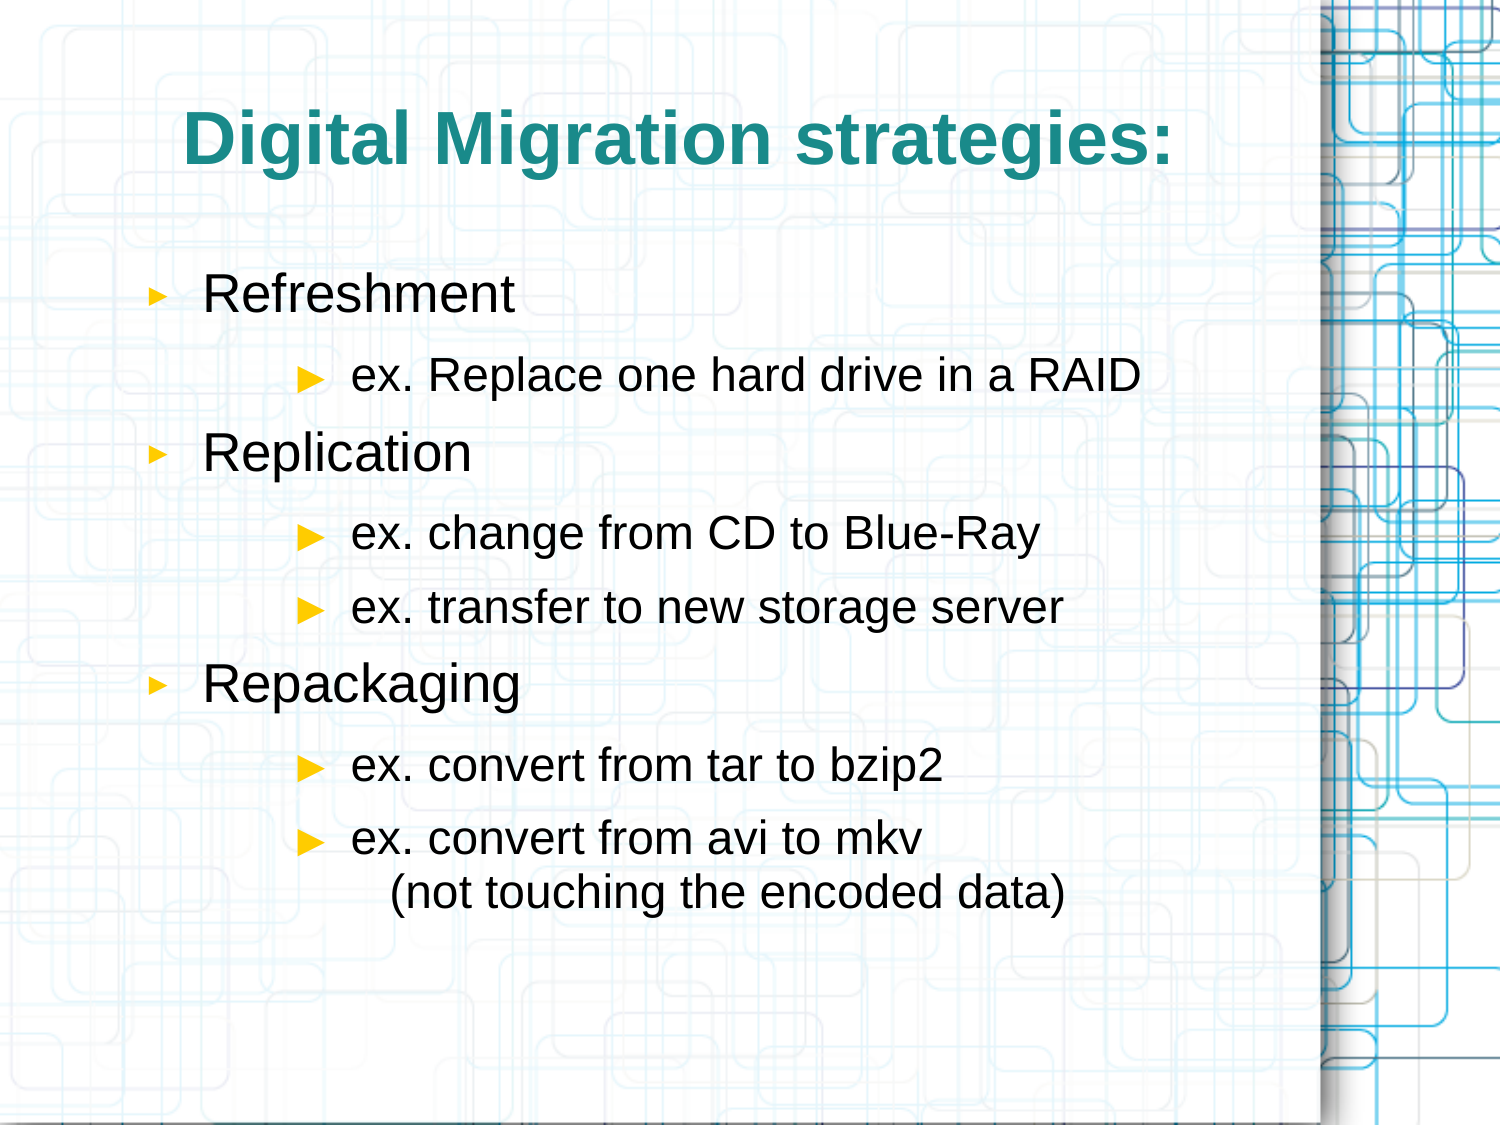

# Digital Migration strategies:
Refreshment
ex. Replace one hard drive in a RAID
Replication
ex. change from CD to Blue-Ray
ex. transfer to new storage server
Repackaging
ex. convert from tar to bzip2
ex. convert from avi to mkv
(not touching the encoded data)